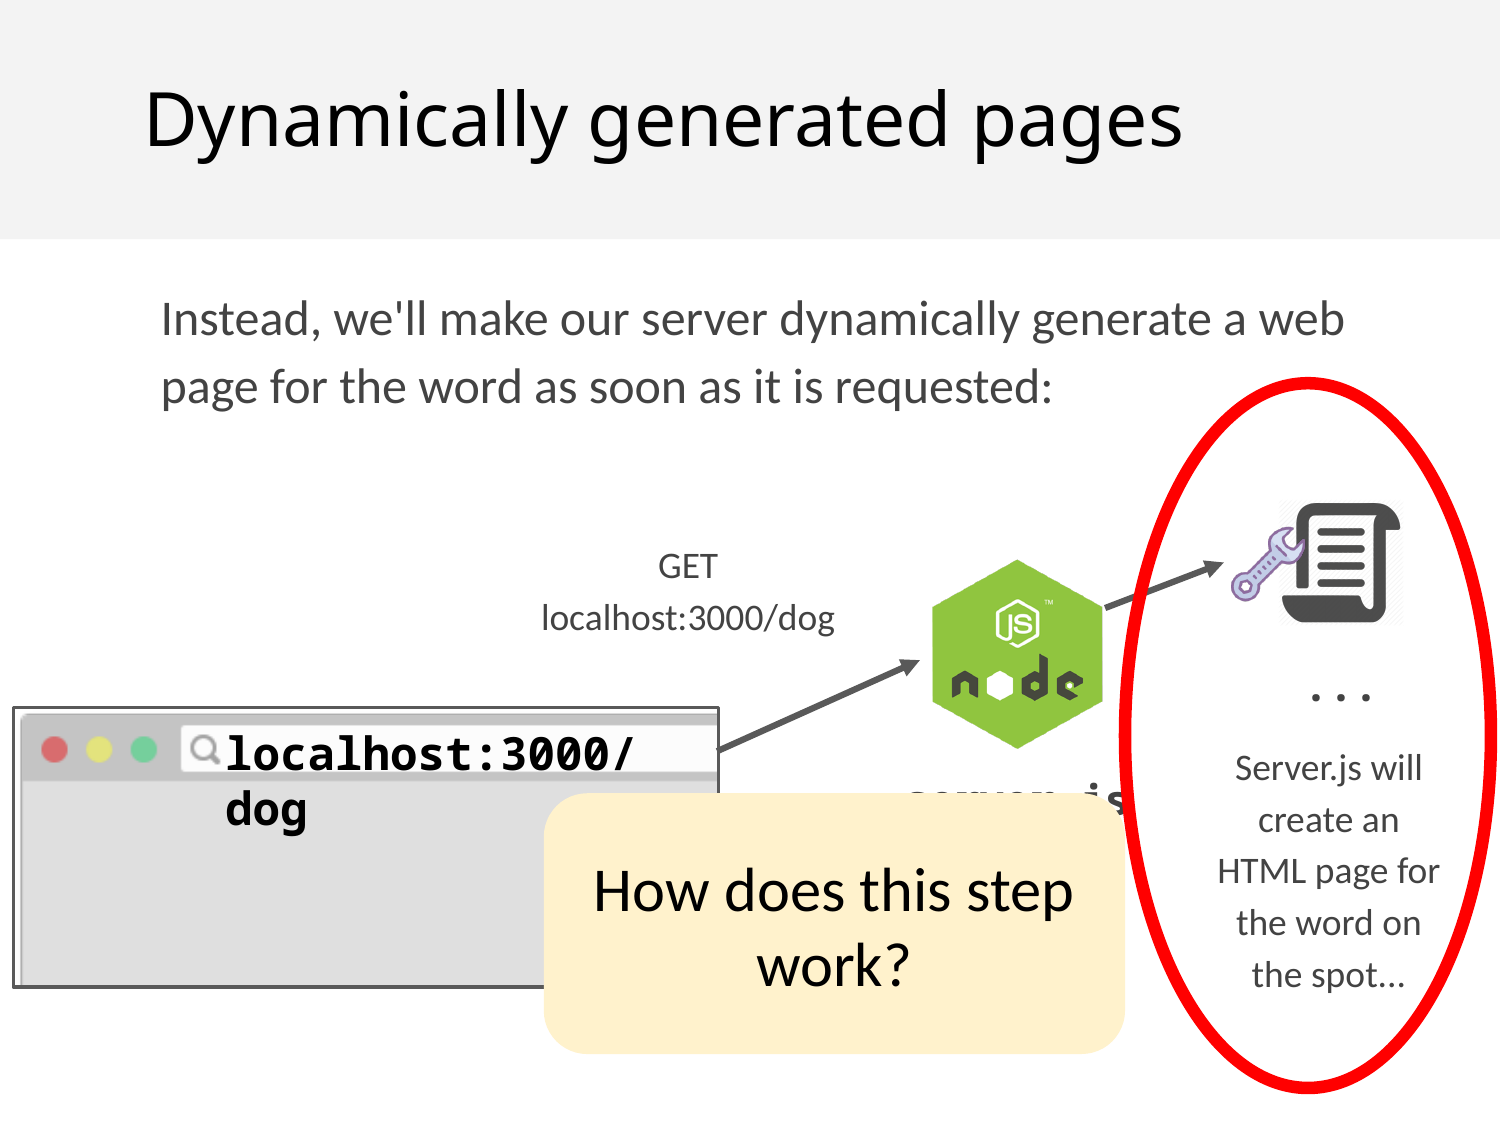

# Dynamically generated pages
Instead, we'll make our server dynamically generate a web page for the word as soon as it is requested:
GET localhost:3000/dog
...
localhost:3000/dog
Server.js will create an HTML page for the word on the spot...
server.js
How does this step work?